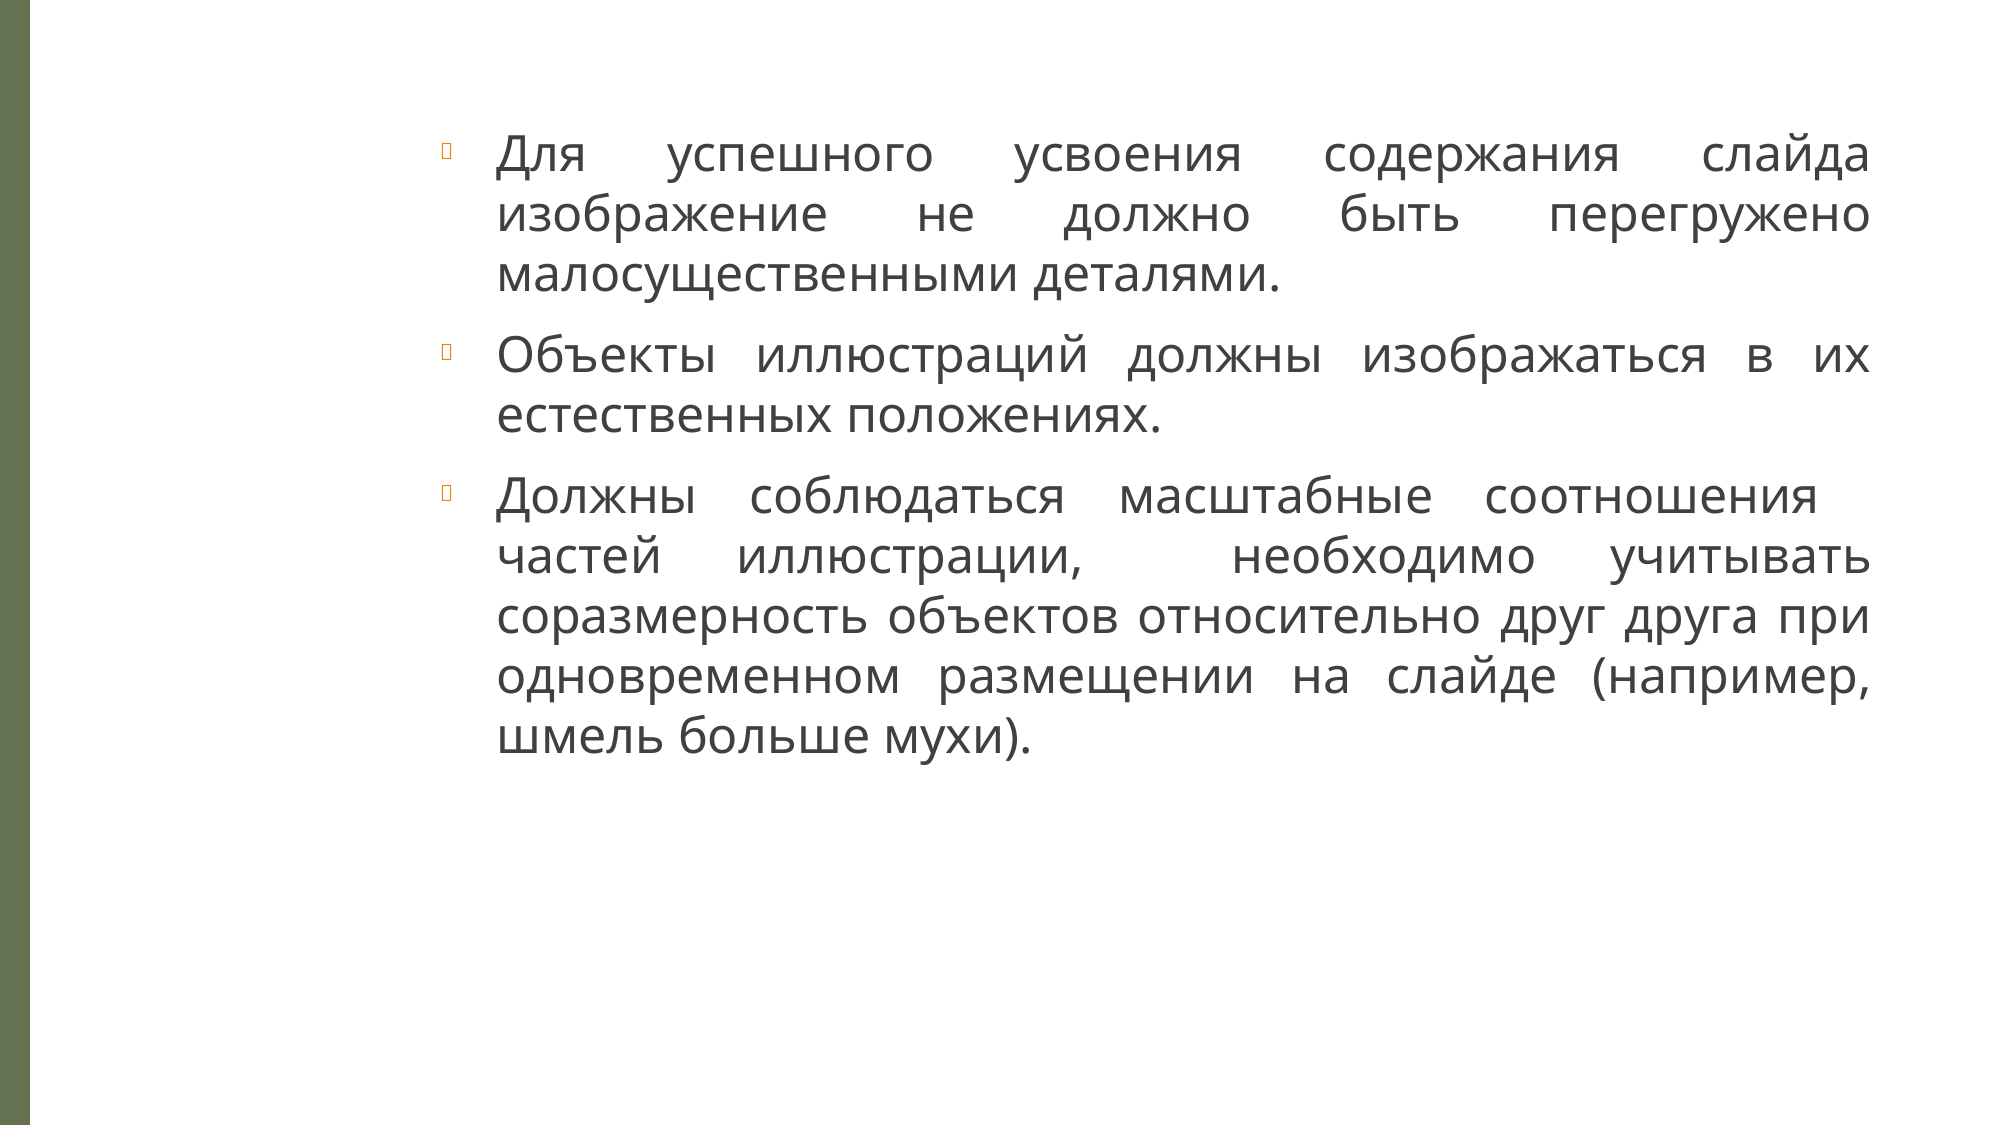

# Для успешного усвоения содержания слайда изображение не должно быть перегружено малосущественными деталями.
Объекты иллюстраций должны изображаться в их естественных положениях.
Должны соблюдаться масштабные соотношения частей иллюстрации, необходимо учитывать соразмерность объектов относительно друг друга при одновременном размещении на слайде (например, шмель больше мухи).